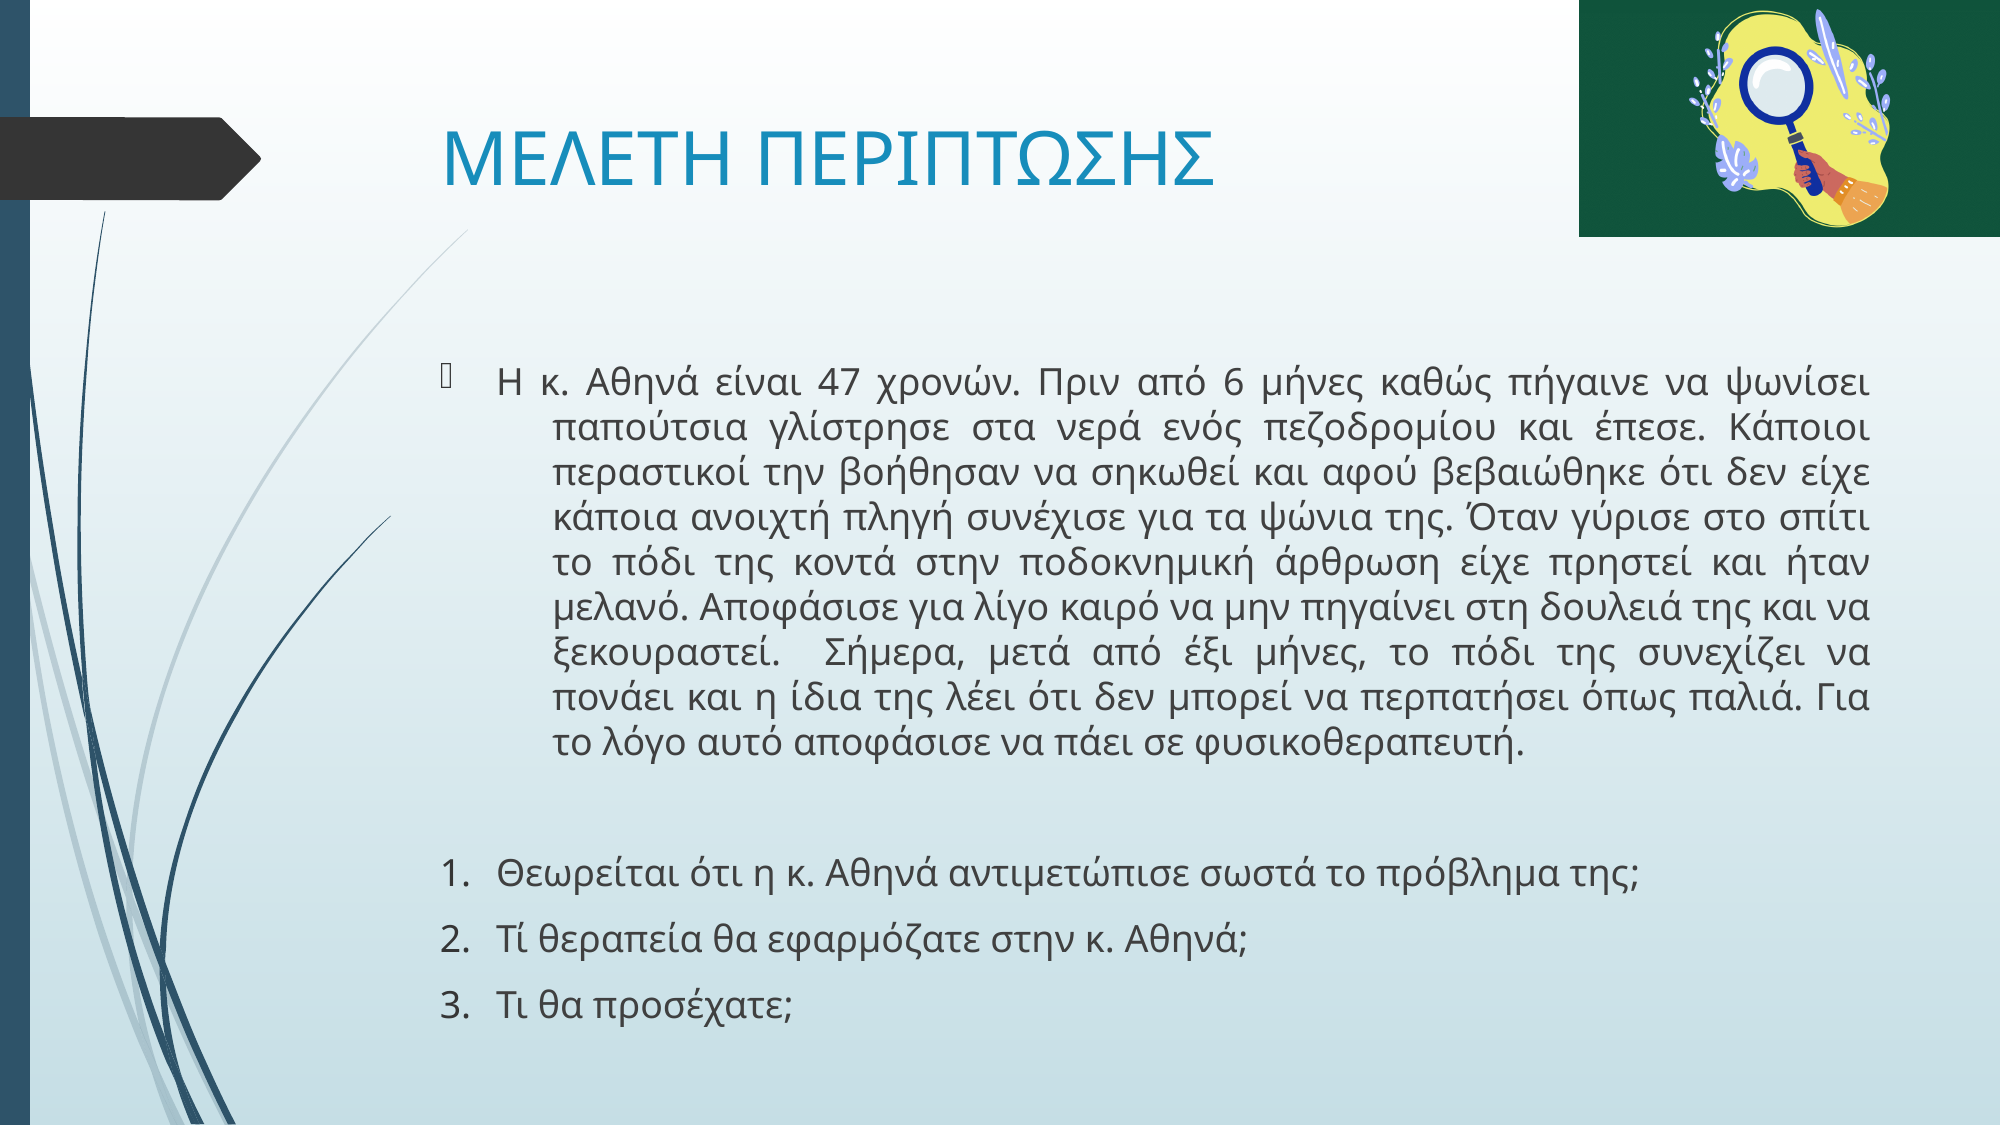

# ΜΕΛΕΤΗ ΠΕΡΙΠΤΩΣΗΣ
Η κ. Αθηνά είναι 47 χρονών. Πριν από 6 μήνες καθώς πήγαινε να ψωνίσει παπούτσια γλίστρησε στα νερά ενός πεζοδρομίου και έπεσε. Κάποιοι περαστικοί την βοήθησαν να σηκωθεί και αφού βεβαιώθηκε ότι δεν είχε κάποια ανοιχτή πληγή συνέχισε για τα ψώνια της. Όταν γύρισε στο σπίτι το πόδι της κοντά στην ποδοκνημική άρθρωση είχε πρηστεί και ήταν μελανό. Αποφάσισε για λίγο καιρό να μην πηγαίνει στη δουλειά της και να ξεκουραστεί. Σήμερα, μετά από έξι μήνες, το πόδι της συνεχίζει να πονάει και η ίδια της λέει ότι δεν μπορεί να περπατήσει όπως παλιά. Για το λόγο αυτό αποφάσισε να πάει σε φυσικοθεραπευτή.
Θεωρείται ότι η κ. Αθηνά αντιμετώπισε σωστά το πρόβλημα της;
Τί θεραπεία θα εφαρμόζατε στην κ. Αθηνά;
Τι θα προσέχατε;